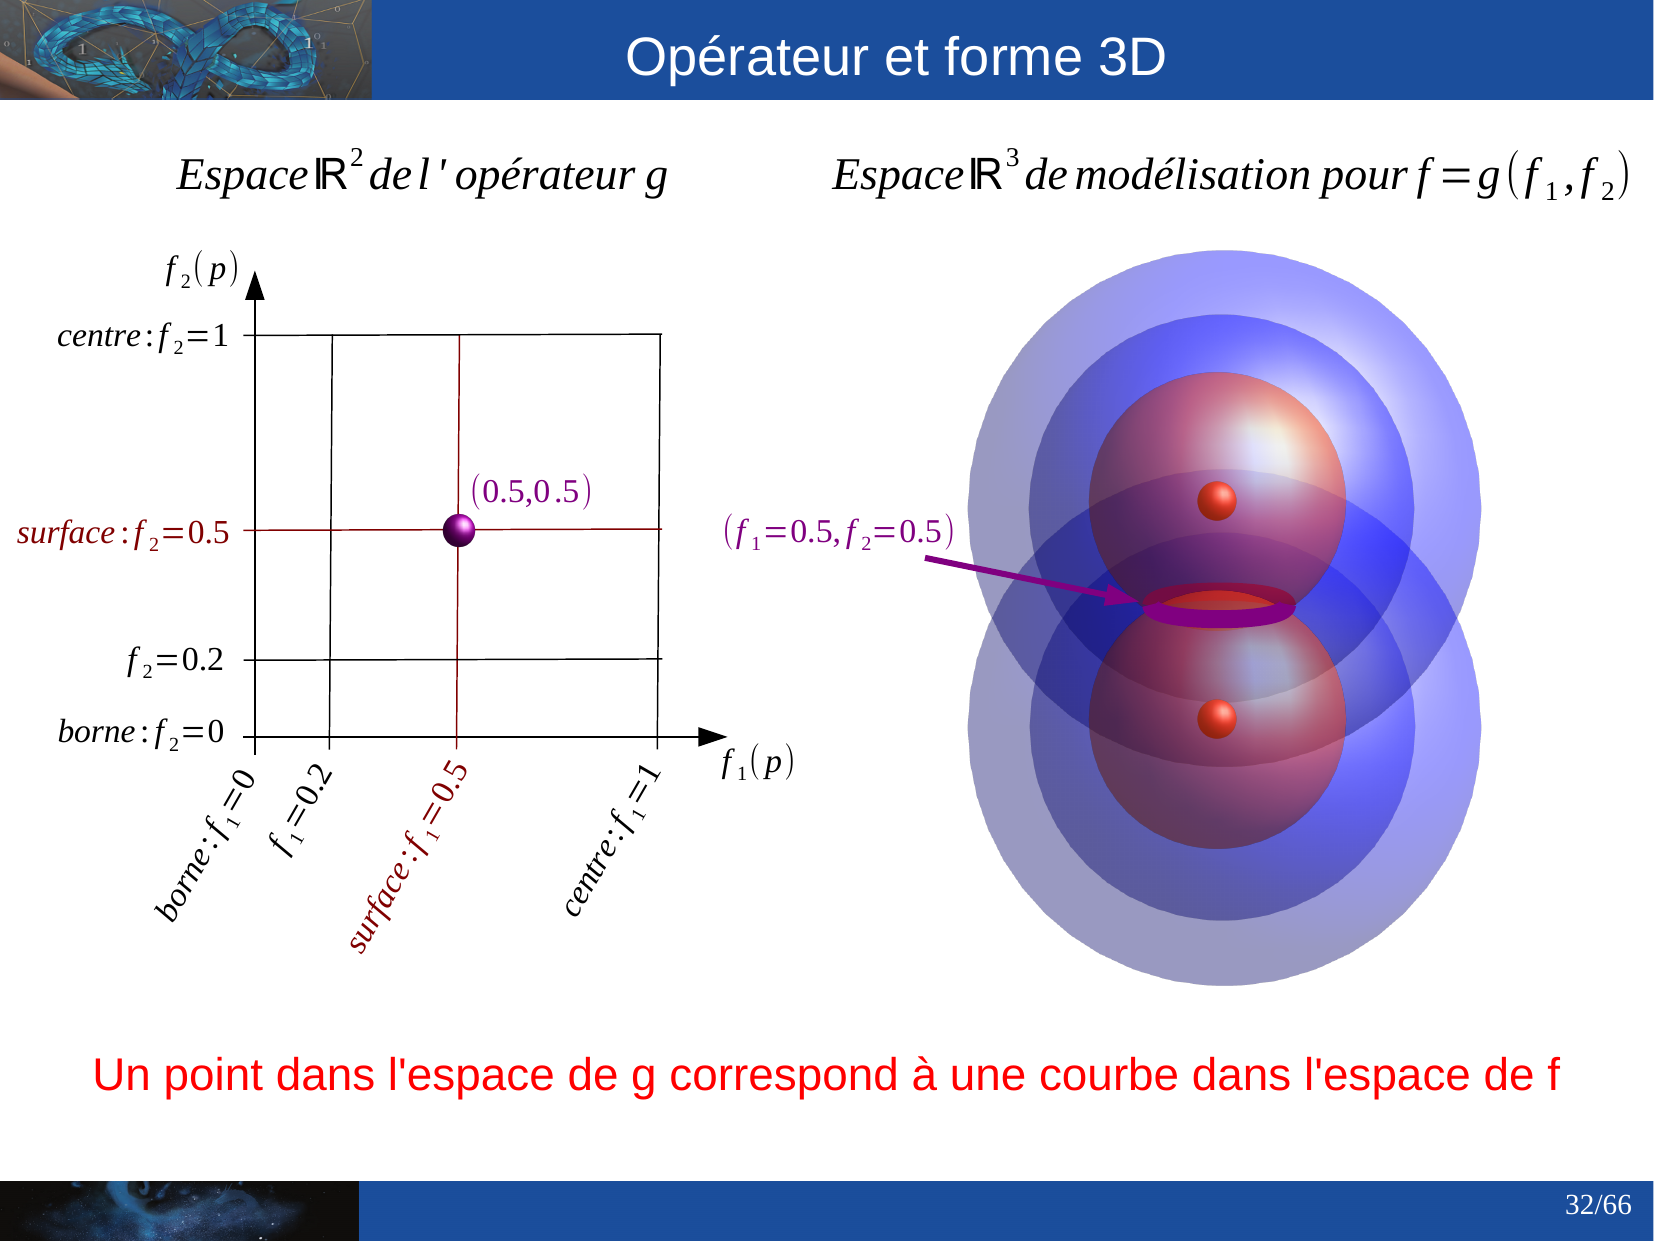

# Opérateur et forme 3D
Un point dans l'espace de g correspond à une courbe dans l'espace de f
32